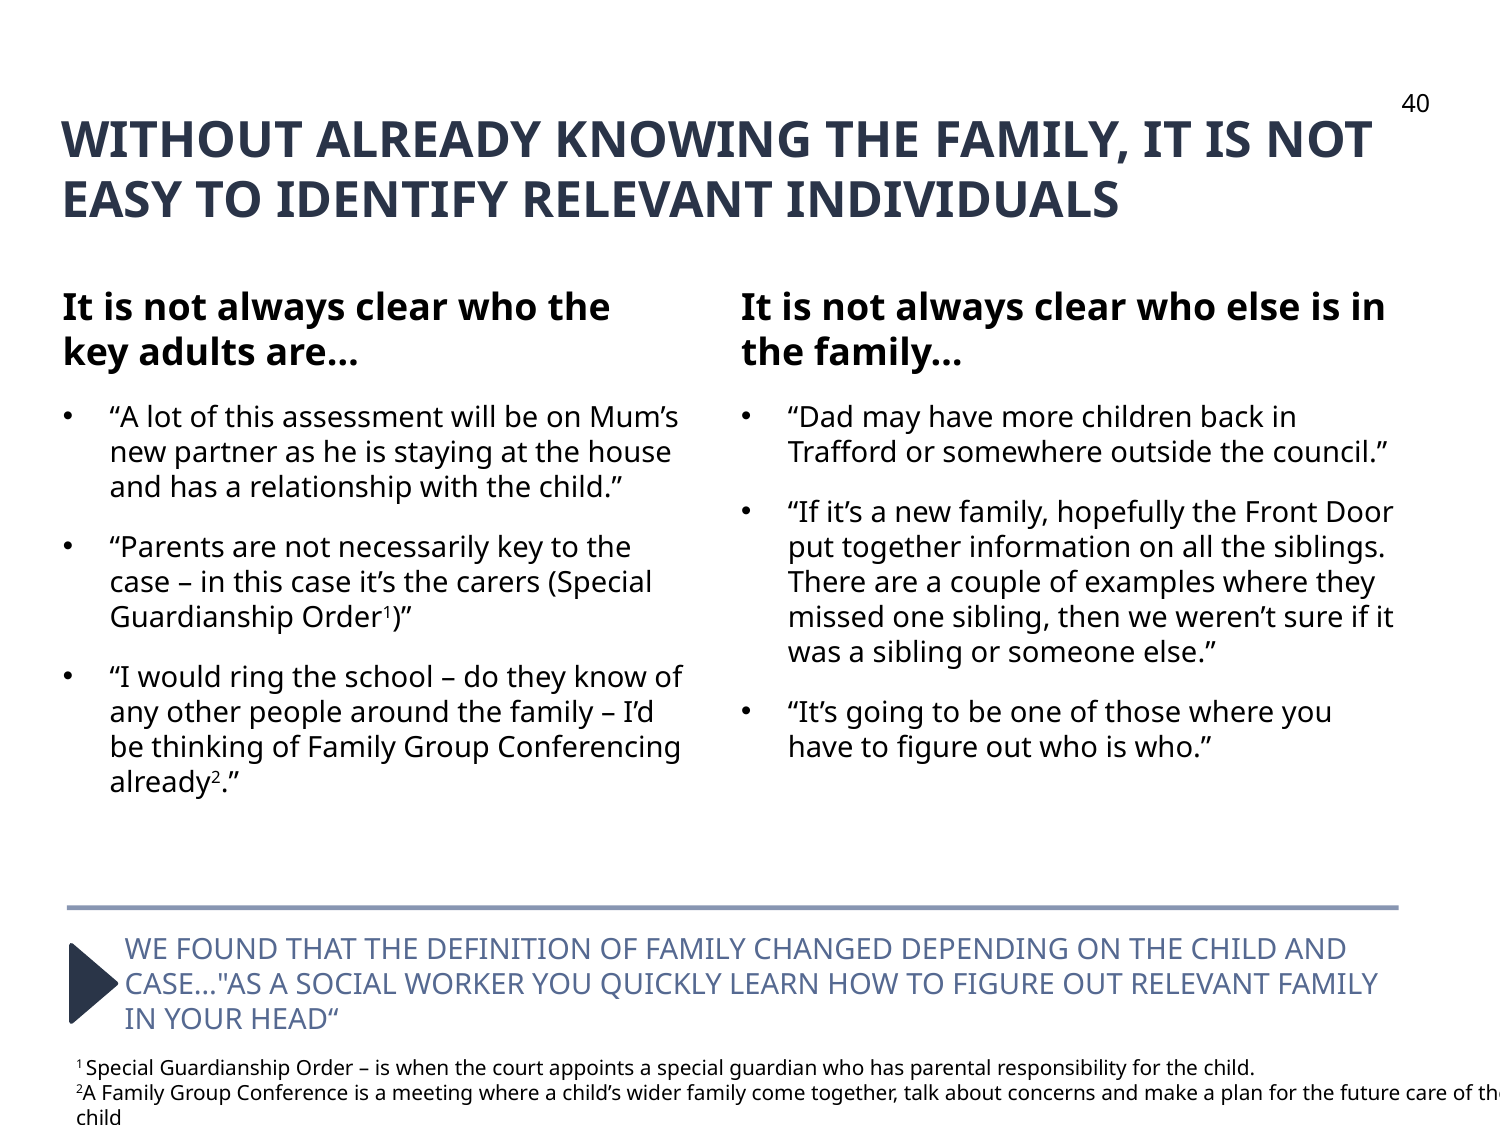

WITHOUT ALREADY KNOWING THE FAMILY, IT IS NOT EASY TO IDENTIFY RELEVANT INDIVIDUALS
It is not always clear who the key adults are…
“A lot of this assessment will be on Mum’s new partner as he is staying at the house and has a relationship with the child.”
“Parents are not necessarily key to the case – in this case it’s the carers (Special Guardianship Order1)”
“I would ring the school – do they know of any other people around the family – I’d be thinking of Family Group Conferencing already2.”
It is not always clear who else is in the family…
“Dad may have more children back in Trafford or somewhere outside the council.”
“If it’s a new family, hopefully the Front Door put together information on all the siblings. There are a couple of examples where they missed one sibling, then we weren’t sure if it was a sibling or someone else.”
“It’s going to be one of those where you have to figure out who is who.”
WE FOUND THAT THE DEFINITION OF FAMILY CHANGED DEPENDING ON THE CHILD AND CASE…"AS A SOCIAL WORKER YOU QUICKLY LEARN HOW TO FIGURE OUT RELEVANT FAMILY IN YOUR HEAD“
1 Special Guardianship Order – is when the court appoints a special guardian who has parental responsibility for the child.
2A Family Group Conference is a meeting where a child’s wider family come together, talk about concerns and make a plan for the future care of the child